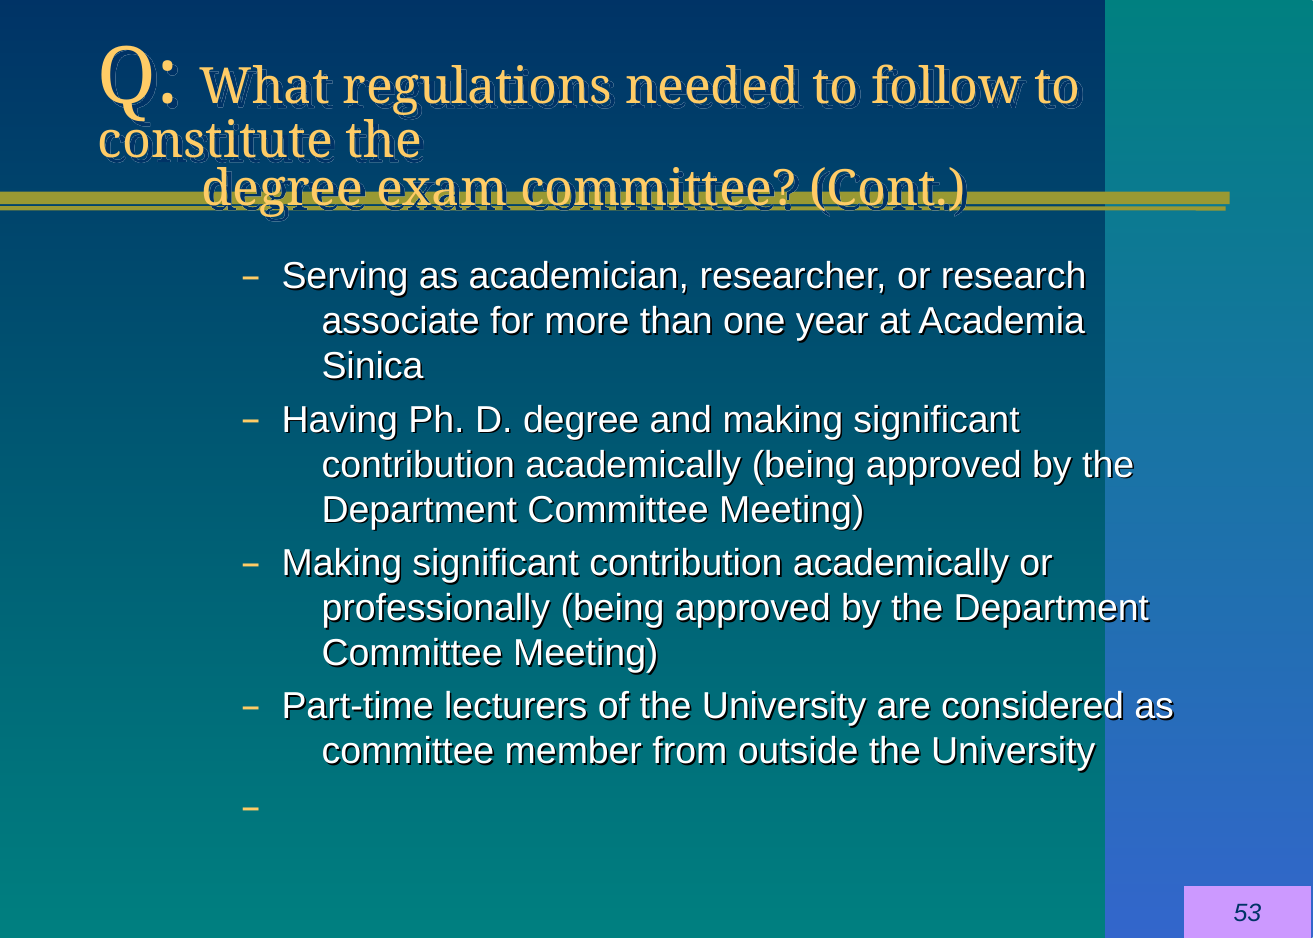

Q: What regulations needed to follow to constitute the
 degree exam committee? (Cont.)
# Serving as academician, researcher, or research associate for more than one year at Academia Sinica
Having Ph. D. degree and making significant contribution academically (being approved by the Department Committee Meeting)
Making significant contribution academically or professionally (being approved by the Department Committee Meeting)
Part-time lecturers of the University are considered as committee member from outside the University
53